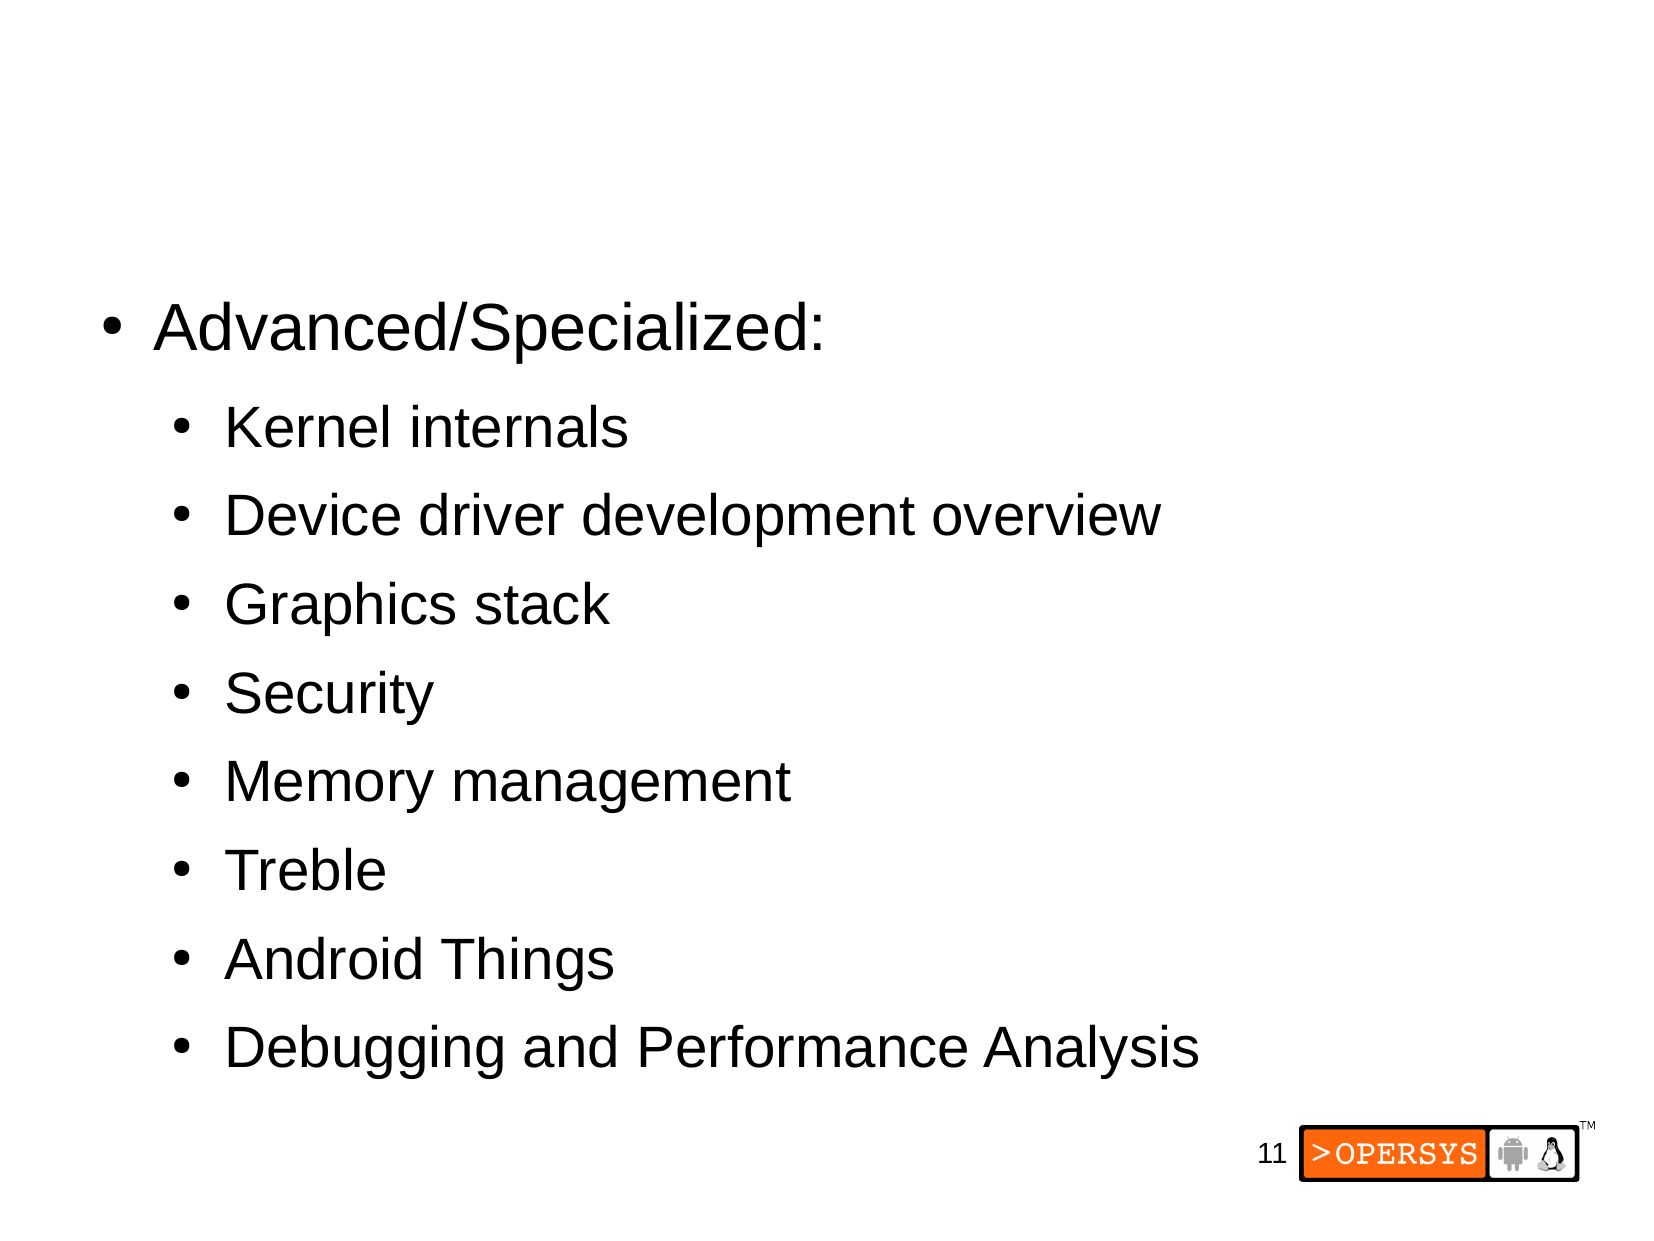

# Advanced/Specialized:
Kernel internals
Device driver development overview
Graphics stack
Security
Memory management
Treble
Android Things
Debugging and Performance Analysis